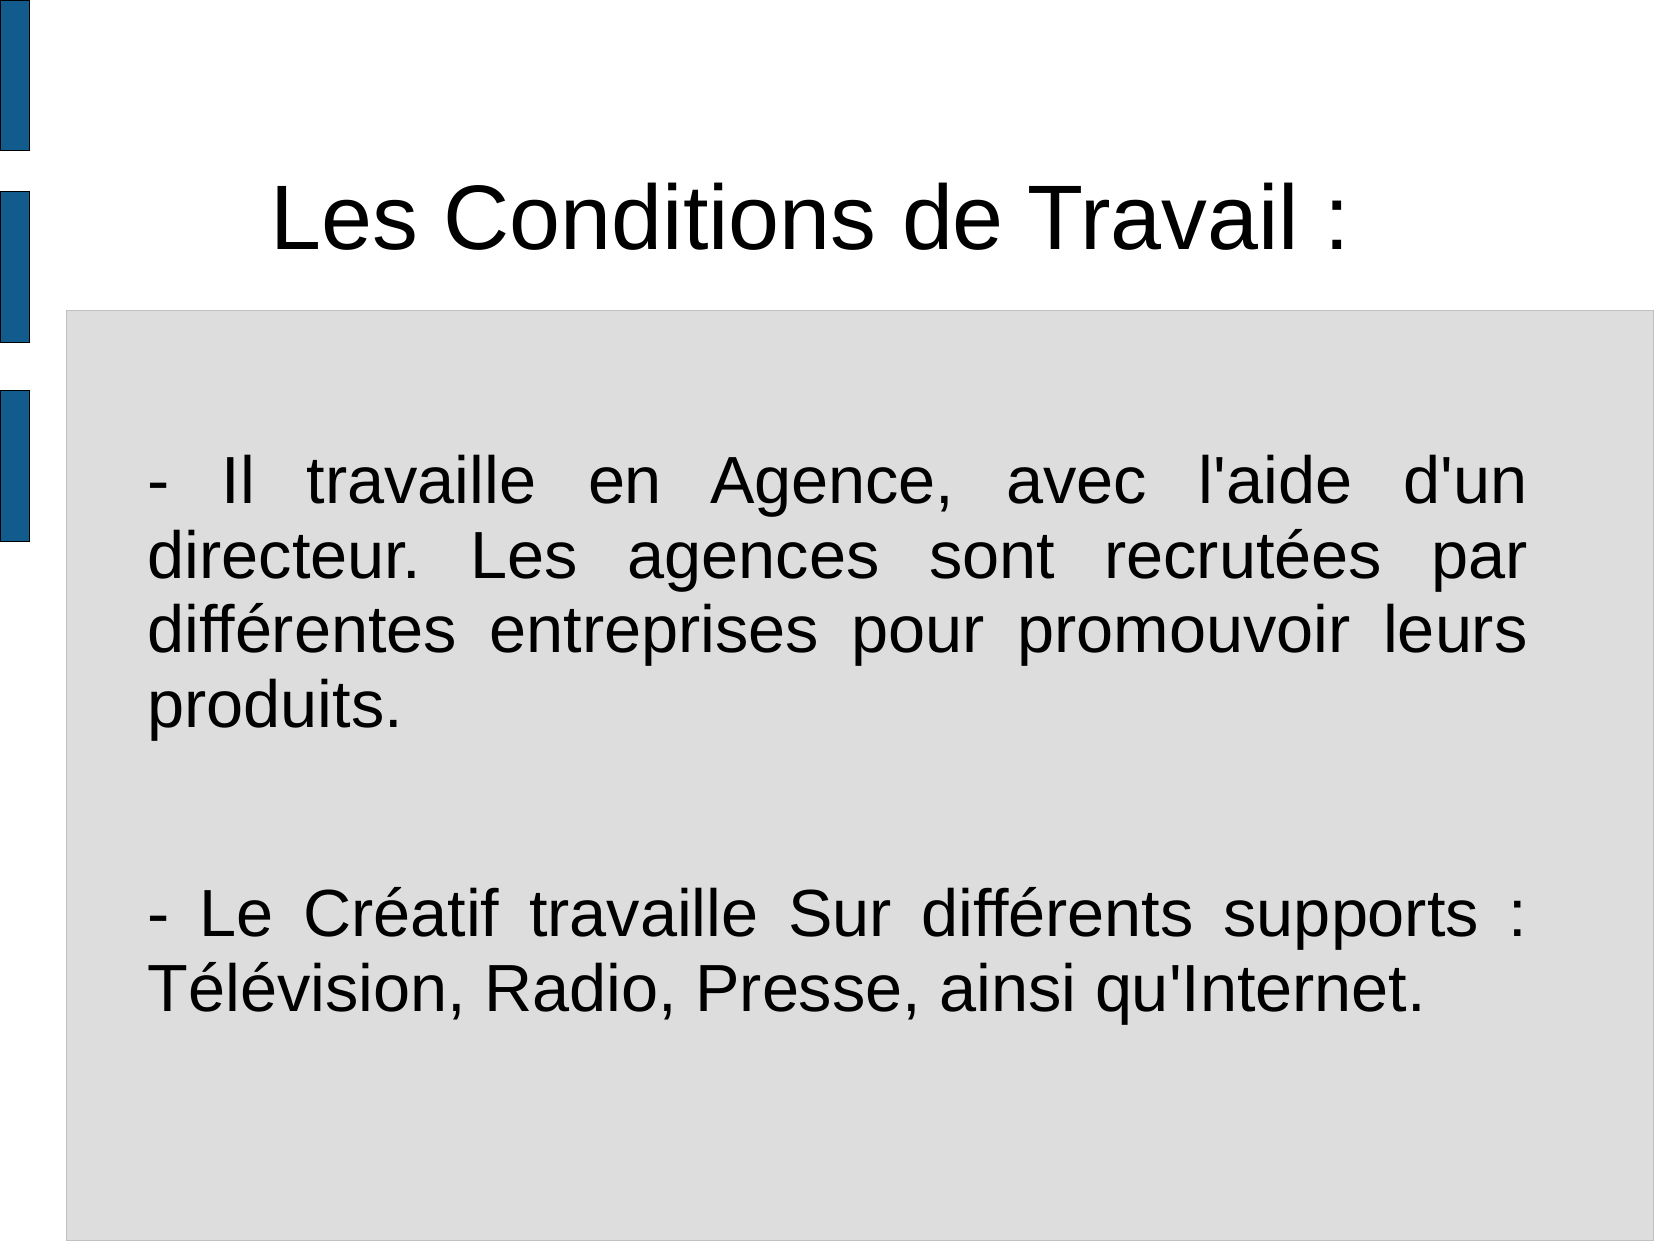

# Les Conditions de Travail :
- Il travaille en Agence, avec l'aide d'un directeur. Les agences sont recrutées par différentes entreprises pour promouvoir leurs produits.
- Le Créatif travaille Sur différents supports : Télévision, Radio, Presse, ainsi qu'Internet.